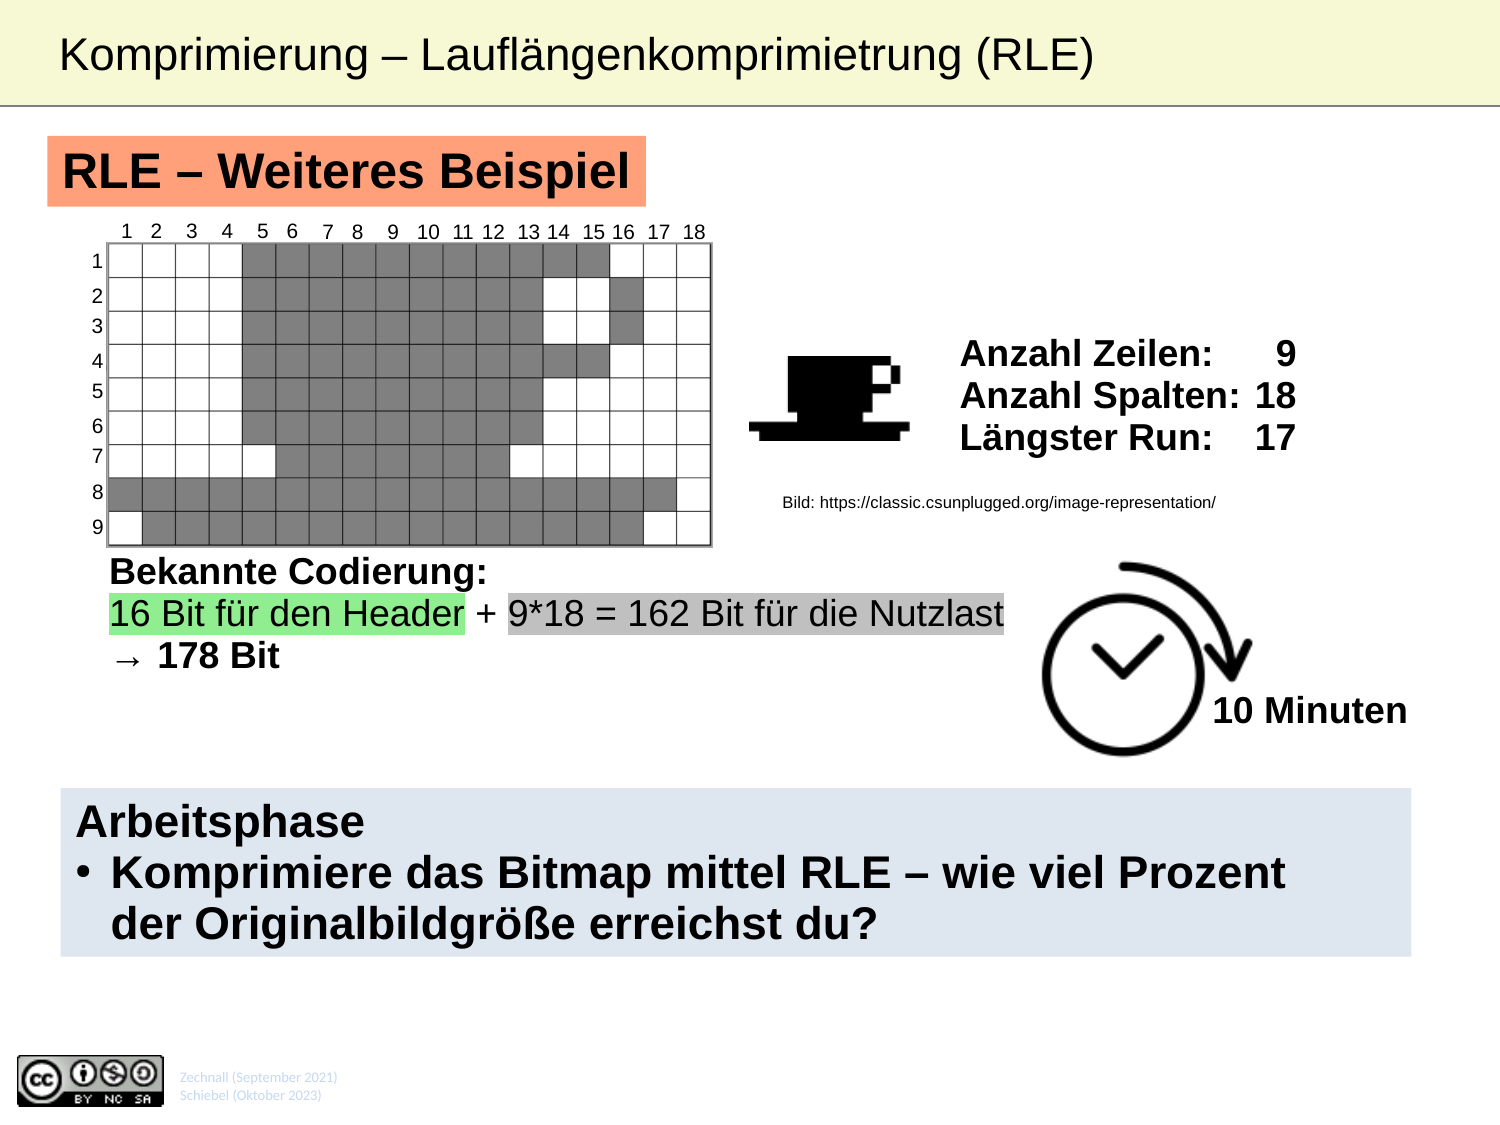

# Komprimierung – Lauflängenkomprimietrung (RLE)
RLE – Weiteres Beispiel
1
2
3
4
5
6
7
8
9
10
11
12
13
14
15
16
17
18
1
2
3
Anzahl Zeilen:	 9
Anzahl Spalten:	18
Längster Run:	17
4
5
6
7
8
Bild: https://classic.csunplugged.org/image-representation/
9
Bekannte Codierung:
16 Bit für den Header + 9*18 = 162 Bit für die Nutzlast
→ 178 Bit
10 Minuten
Arbeitsphase
Komprimiere das Bitmap mittel RLE – wie viel Prozent
der Originalbildgröße erreichst du?